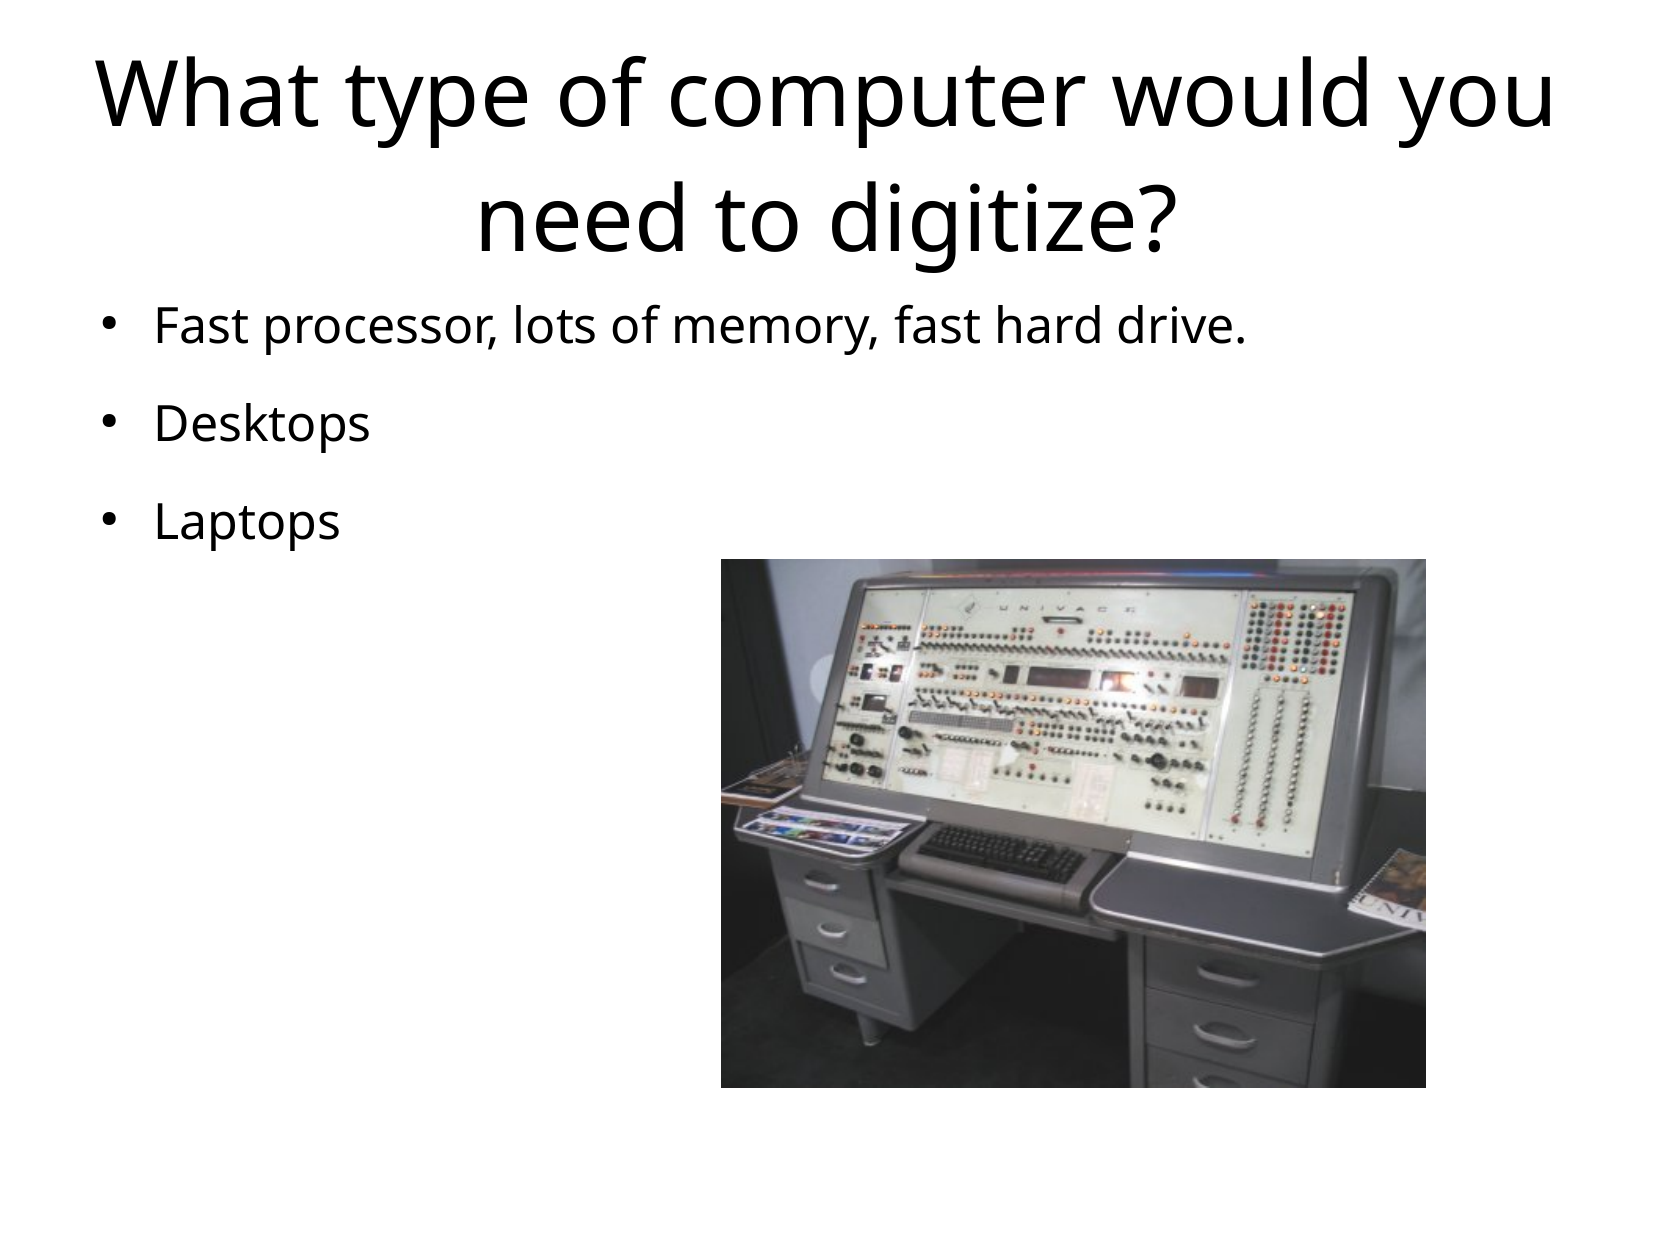

# What type of computer would you need to digitize?
Fast processor, lots of memory, fast hard drive.
Desktops
Laptops